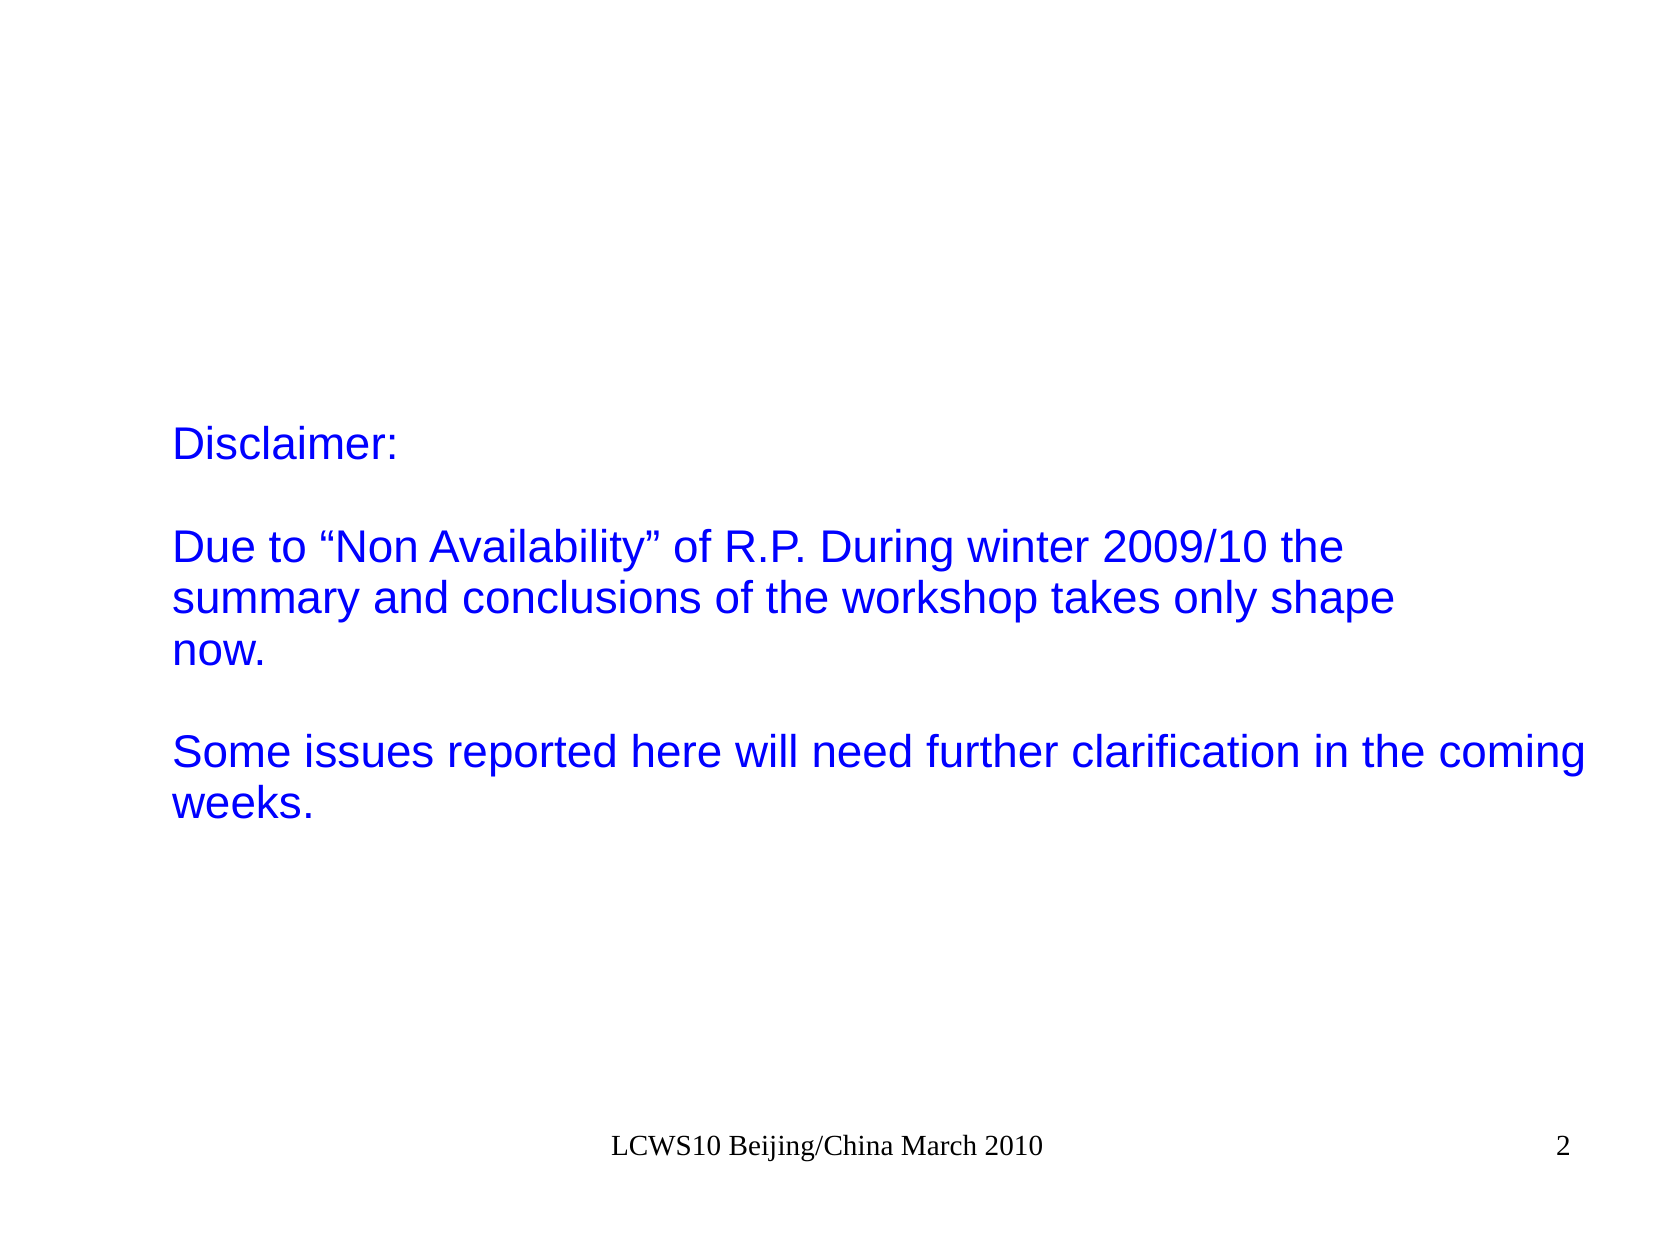

Disclaimer:
Due to “Non Availability” of R.P. During winter 2009/10 the
summary and conclusions of the workshop takes only shape
now.
Some issues reported here will need further clarification in the coming
weeks.
LCWS10 Beijing/China March 2010
2